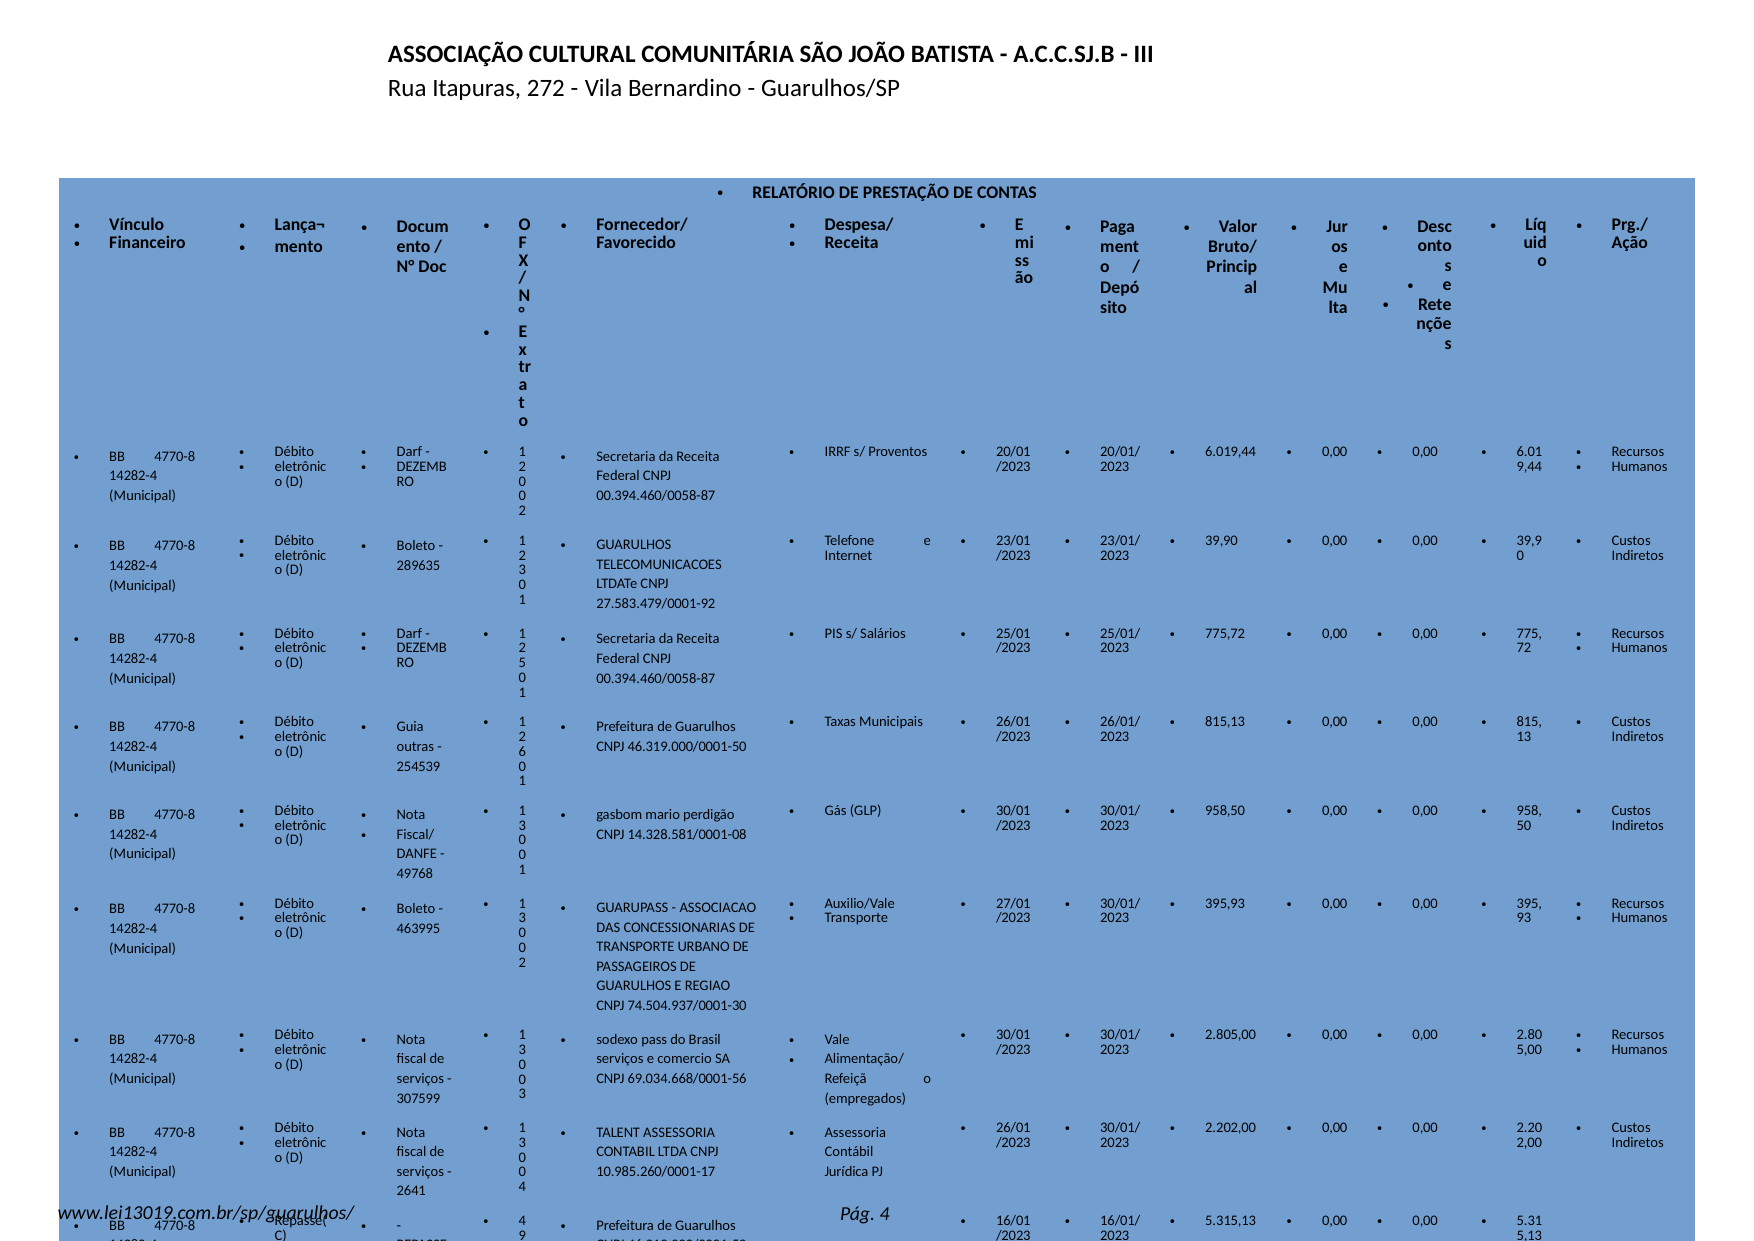

ASSOCIAÇÃO CULTURAL COMUNITÁRIA SÃO JOÃO BATISTA - A.C.C.SJ.B - III
Rua Itapuras, 272 - Vila Bernardino - Guarulhos/SP
| RELATÓRIO DE PRESTAÇÃO DE CONTAS | | | | | | | | | | | | |
| --- | --- | --- | --- | --- | --- | --- | --- | --- | --- | --- | --- | --- |
| Vínculo Financeiro | Lança¬ mento | Documento / N° Doc | OFX/N° Extrato | Fornecedor/ Favorecido | Despesa/ Receita | Emissão | Pagamento / Depósito | Valor Bruto/ Principal | Juros e Multa | Descontos e Retenções | Líquido | Prg./Ação |
| BB 4770-8 14282-4 (Municipal) | Débito eletrônico (D) | Darf - DEZEMBRO | 12002 | Secretaria da Receita Federal CNPJ 00.394.460/0058-87 | IRRF s/ Proventos | 20/01/2023 | 20/01/2023 | 6.019,44 | 0,00 | 0,00 | 6.019,44 | Recursos Humanos |
| BB 4770-8 14282-4 (Municipal) | Débito eletrônico (D) | Boleto -289635 | 12301 | GUARULHOS TELECOMUNICACOES LTDATe CNPJ 27.583.479/0001-92 | Telefone e Internet | 23/01/2023 | 23/01/2023 | 39,90 | 0,00 | 0,00 | 39,90 | Custos Indiretos |
| BB 4770-8 14282-4 (Municipal) | Débito eletrônico (D) | Darf - DEZEMBRO | 12501 | Secretaria da Receita Federal CNPJ 00.394.460/0058-87 | PIS s/ Salários | 25/01/2023 | 25/01/2023 | 775,72 | 0,00 | 0,00 | 775,72 | Recursos Humanos |
| BB 4770-8 14282-4 (Municipal) | Débito eletrônico (D) | Guia outras -254539 | 12601 | Prefeitura de Guarulhos CNPJ 46.319.000/0001-50 | Taxas Municipais | 26/01/2023 | 26/01/2023 | 815,13 | 0,00 | 0,00 | 815,13 | Custos Indiretos |
| BB 4770-8 14282-4 (Municipal) | Débito eletrônico (D) | Nota Fiscal/DANFE -49768 | 13001 | gasbom mario perdigão CNPJ 14.328.581/0001-08 | Gás (GLP) | 30/01/2023 | 30/01/2023 | 958,50 | 0,00 | 0,00 | 958,50 | Custos Indiretos |
| BB 4770-8 14282-4 (Municipal) | Débito eletrônico (D) | Boleto -463995 | 13002 | GUARUPASS - ASSOCIACAO DAS CONCESSIONARIAS DE TRANSPORTE URBANO DE PASSAGEIROS DE GUARULHOS E REGIAO CNPJ 74.504.937/0001-30 | Auxilio/Vale Transporte | 27/01/2023 | 30/01/2023 | 395,93 | 0,00 | 0,00 | 395,93 | Recursos Humanos |
| BB 4770-8 14282-4 (Municipal) | Débito eletrônico (D) | Nota fiscal de serviços -307599 | 13003 | sodexo pass do Brasil serviços e comercio SA CNPJ 69.034.668/0001-56 | Vale Alimentação/Refeiçã o (empregados) | 30/01/2023 | 30/01/2023 | 2.805,00 | 0,00 | 0,00 | 2.805,00 | Recursos Humanos |
| BB 4770-8 14282-4 (Municipal) | Débito eletrônico (D) | Nota fiscal de serviços -2641 | 13004 | TALENT ASSESSORIA CONTABIL LTDA CNPJ 10.985.260/0001-17 | Assessoria Contábil Jurídica PJ | 26/01/2023 | 30/01/2023 | 2.202,00 | 0,00 | 0,00 | 2.202,00 | Custos Indiretos |
| BB 4770-8 14282-4 (Municipal) | Repasse(C) | - REPASSE 1° QUADRIMESTR E | 49037 | Prefeitura de Guarulhos CNPJ 46.319.000/0001-50 | | 16/01/2023 | 16/01/2023 | 5.315,13 | 0,00 | 0,00 | 5.315,13 | |
| BB 4770-8 14282-4 (Municipal) | Repasse(C) | - REPASSE 1° QUADRIMESTR E | 21259 | Prefeitura de Guarulhos CNPJ 46.319.000/0001-50 | | 18/01/2023 | 18/01/2023 | 422.945,32 | 0,00 | 0,00 | 422.945,32 | |
| BB 4770-8 14282-4 (Municipal) | Rendimentos de aplicação (C) | Extrato - REND.JAN/APLI CAÇÃO | 0 | Associação Cultural Comunitária São João Batista - A.C.C.SJ.B CNPJ 04.963.425/0002-38 | Financeira | 31/01/2023 | 31/01/2023 | 200,82 | 0,00 | 0,00 | 200,82 | |
www.lei13019.com.br/sp/guarulhos/
Pág. 4